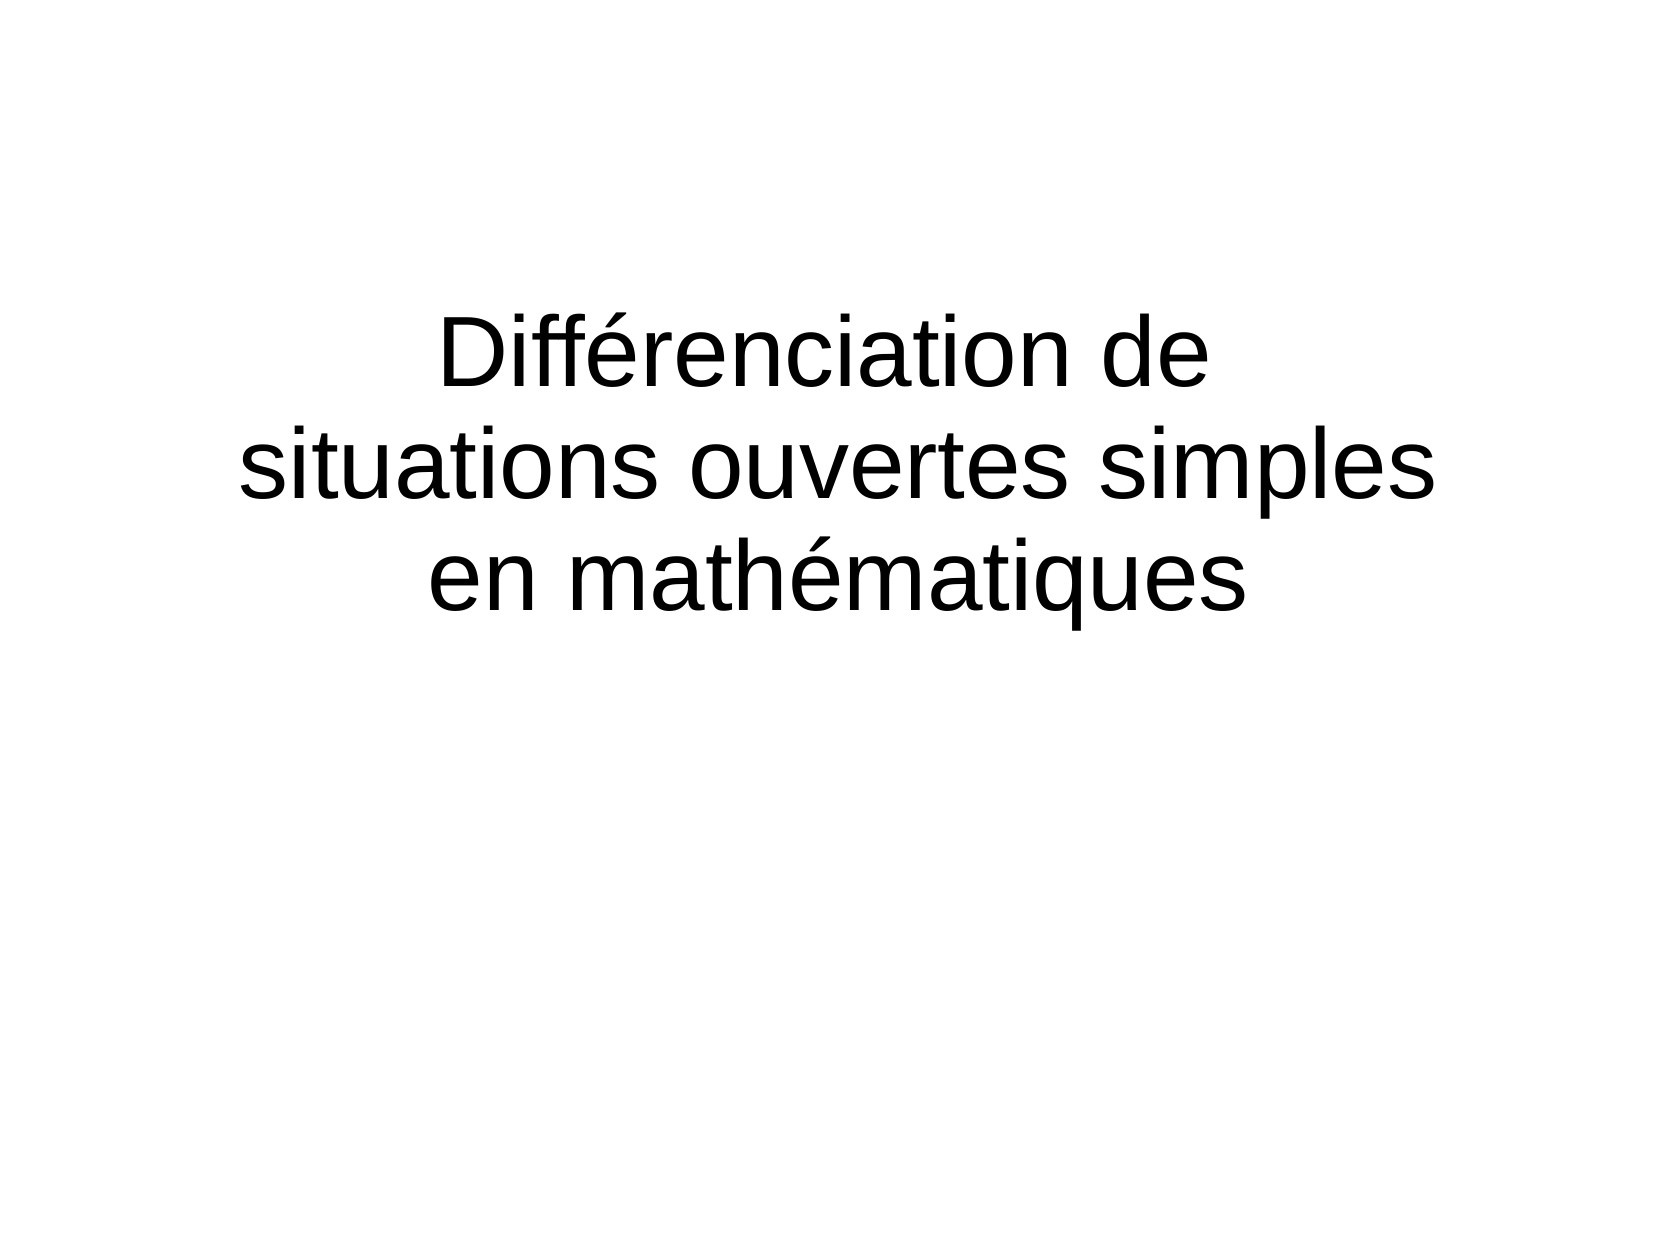

Différenciation de
situations ouvertes simples
en mathématiques